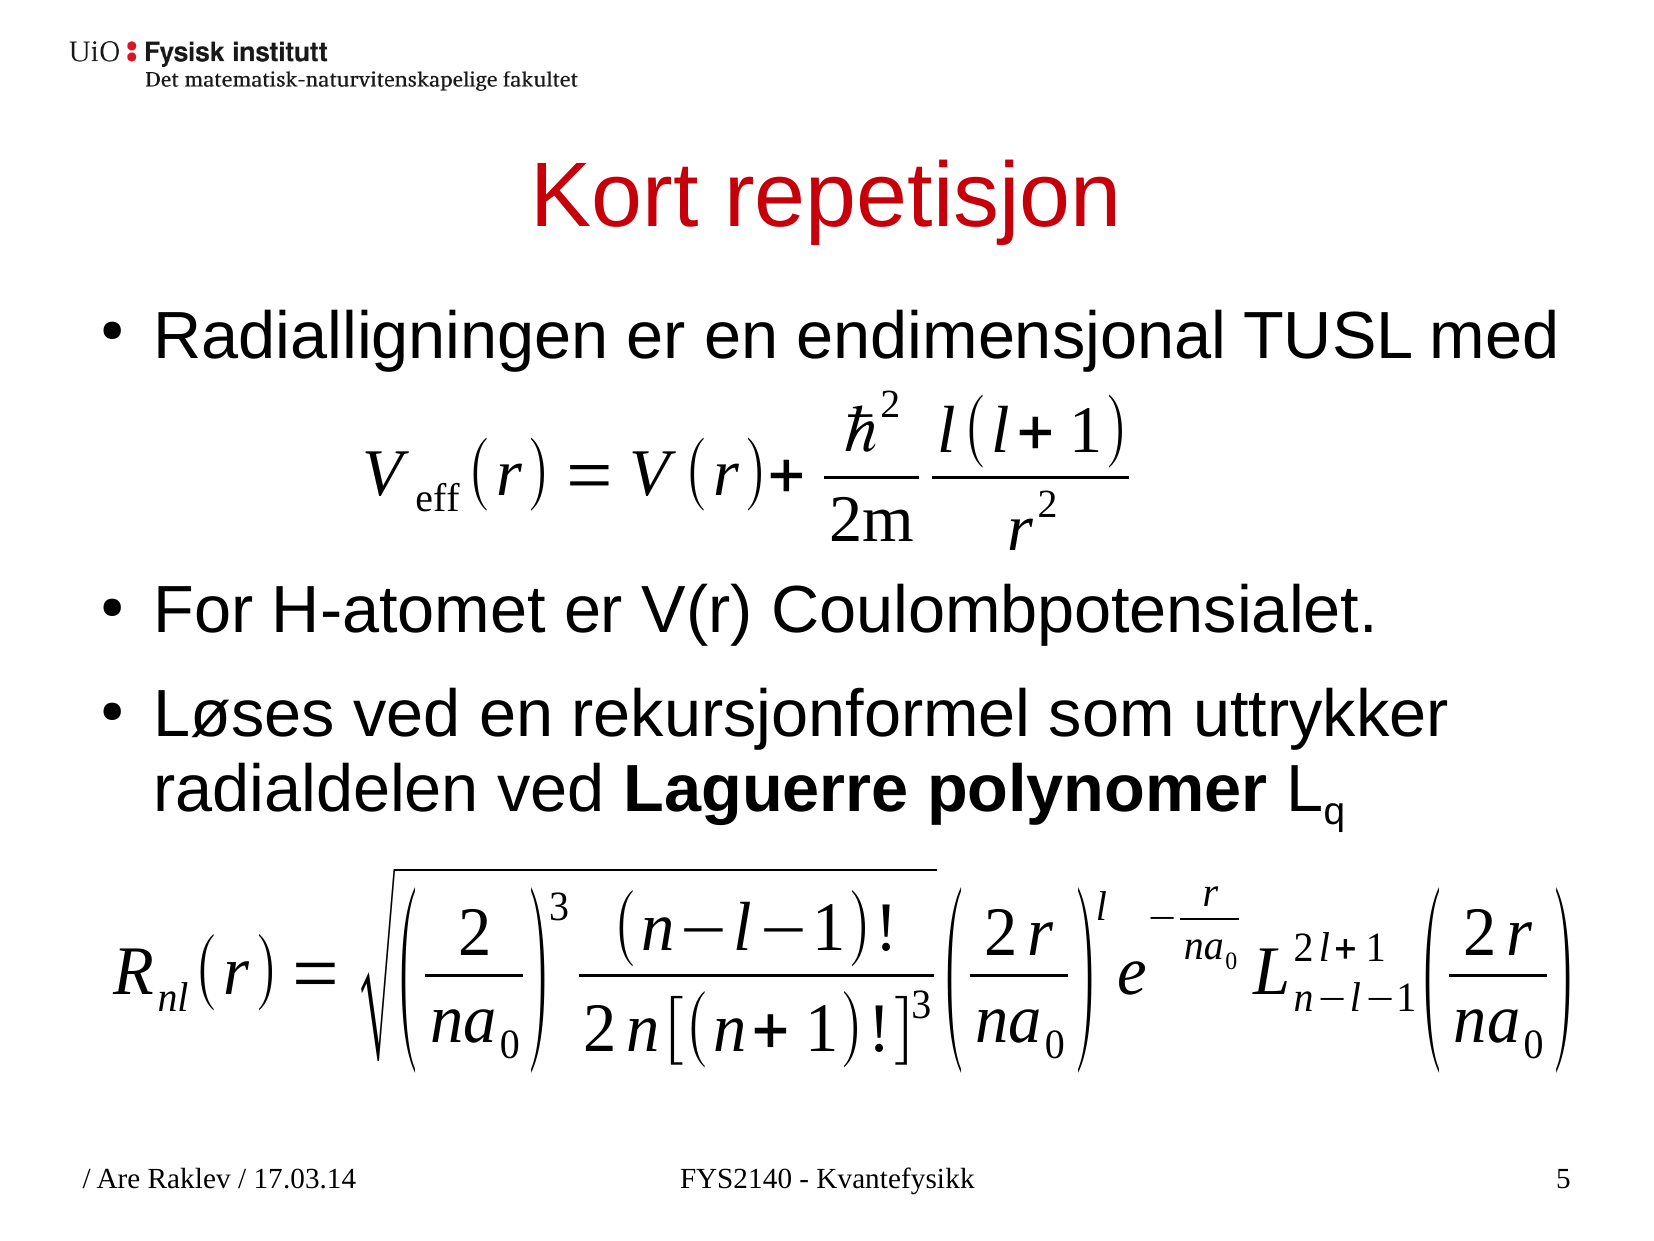

# Kort repetisjon
Radialligningen er en endimensjonal TUSL med
For H-atomet er V(r) Coulombpotensialet.
Løses ved en rekursjonformel som uttrykker radialdelen ved Laguerre polynomer Lq
/ Are Raklev / 17.03.14
FYS2140 - Kvantefysikk
5